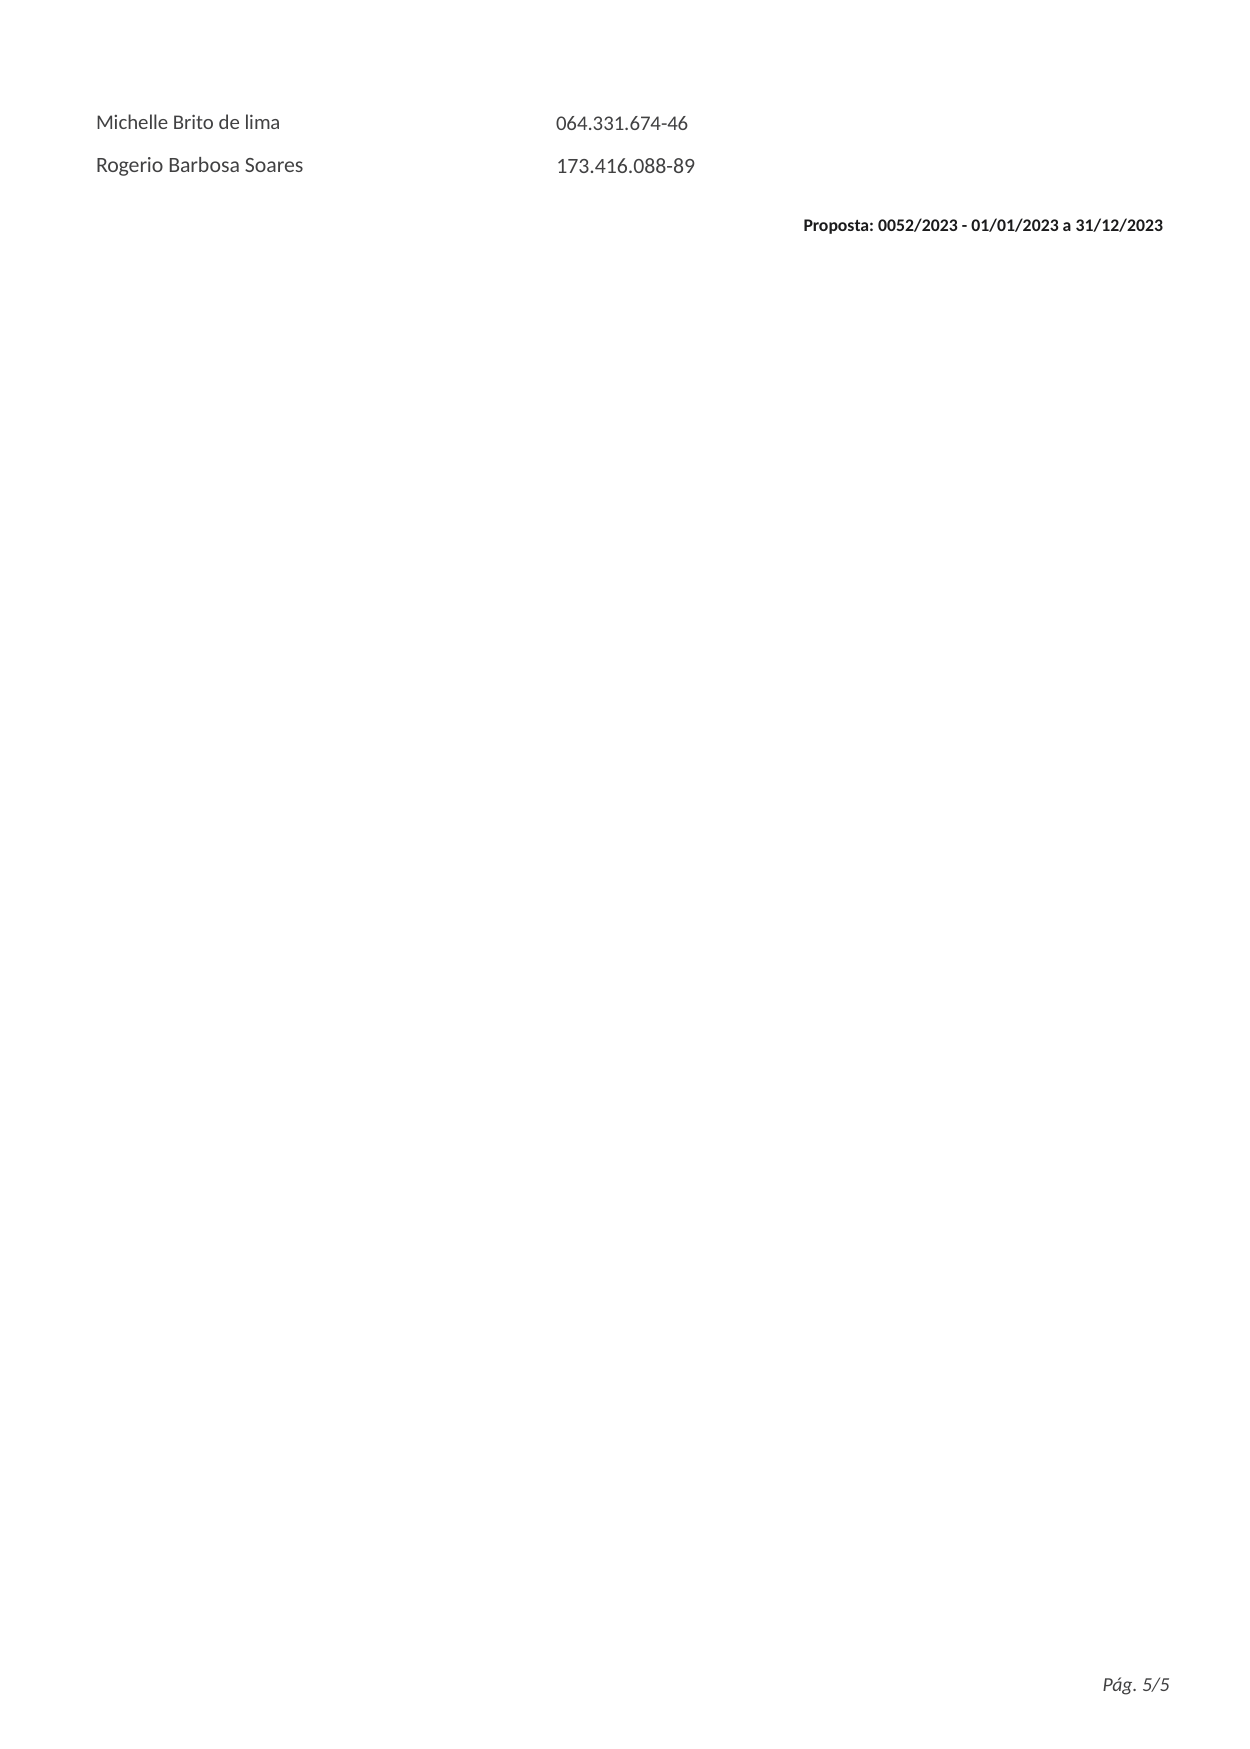

Michelle Brito de lima
064.331.674-46
Rogerio Barbosa Soares
173.416.088-89
Proposta: 0052/2023 - 01/01/2023 a 31/12/2023
Pág. 5/5